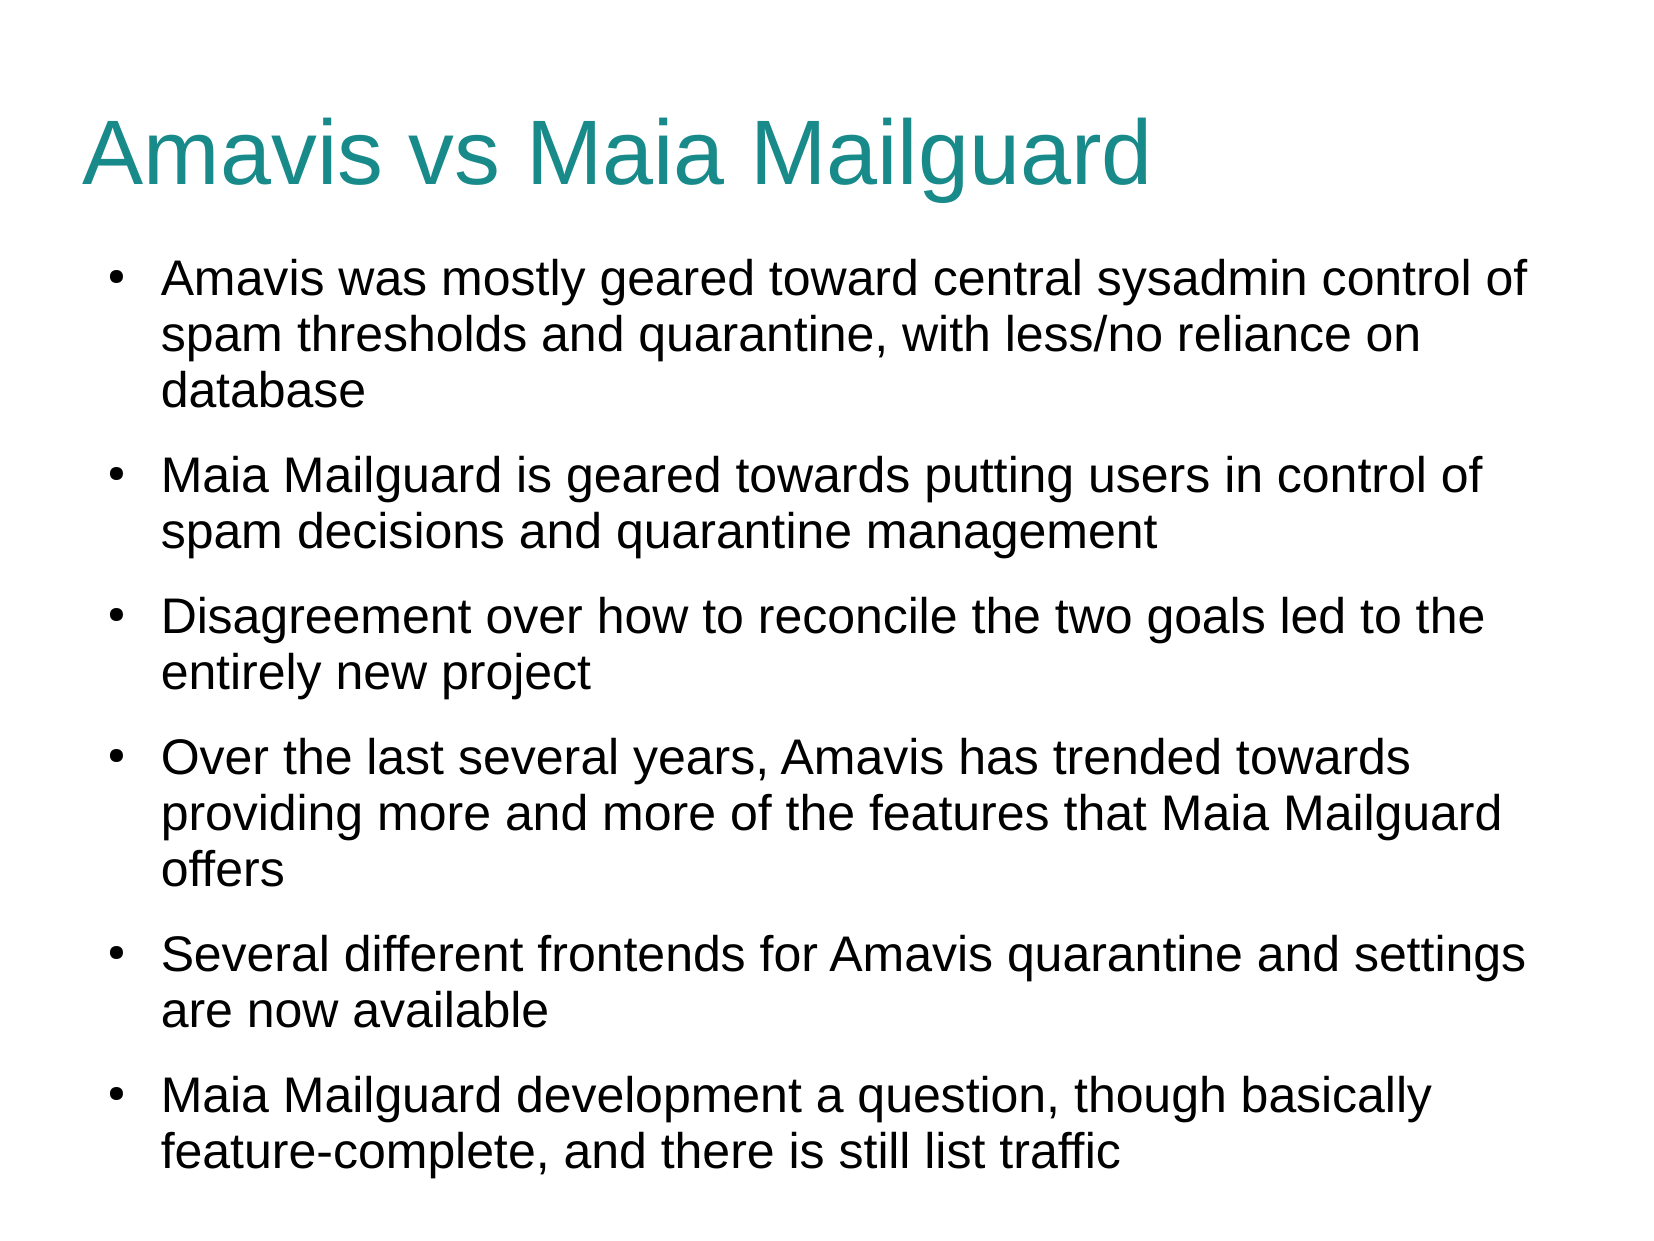

# Amavis vs Maia Mailguard
Amavis was mostly geared toward central sysadmin control of spam thresholds and quarantine, with less/no reliance on database
Maia Mailguard is geared towards putting users in control of spam decisions and quarantine management
Disagreement over how to reconcile the two goals led to the entirely new project
Over the last several years, Amavis has trended towards providing more and more of the features that Maia Mailguard offers
Several different frontends for Amavis quarantine and settings are now available
Maia Mailguard development a question, though basically feature-complete, and there is still list traffic